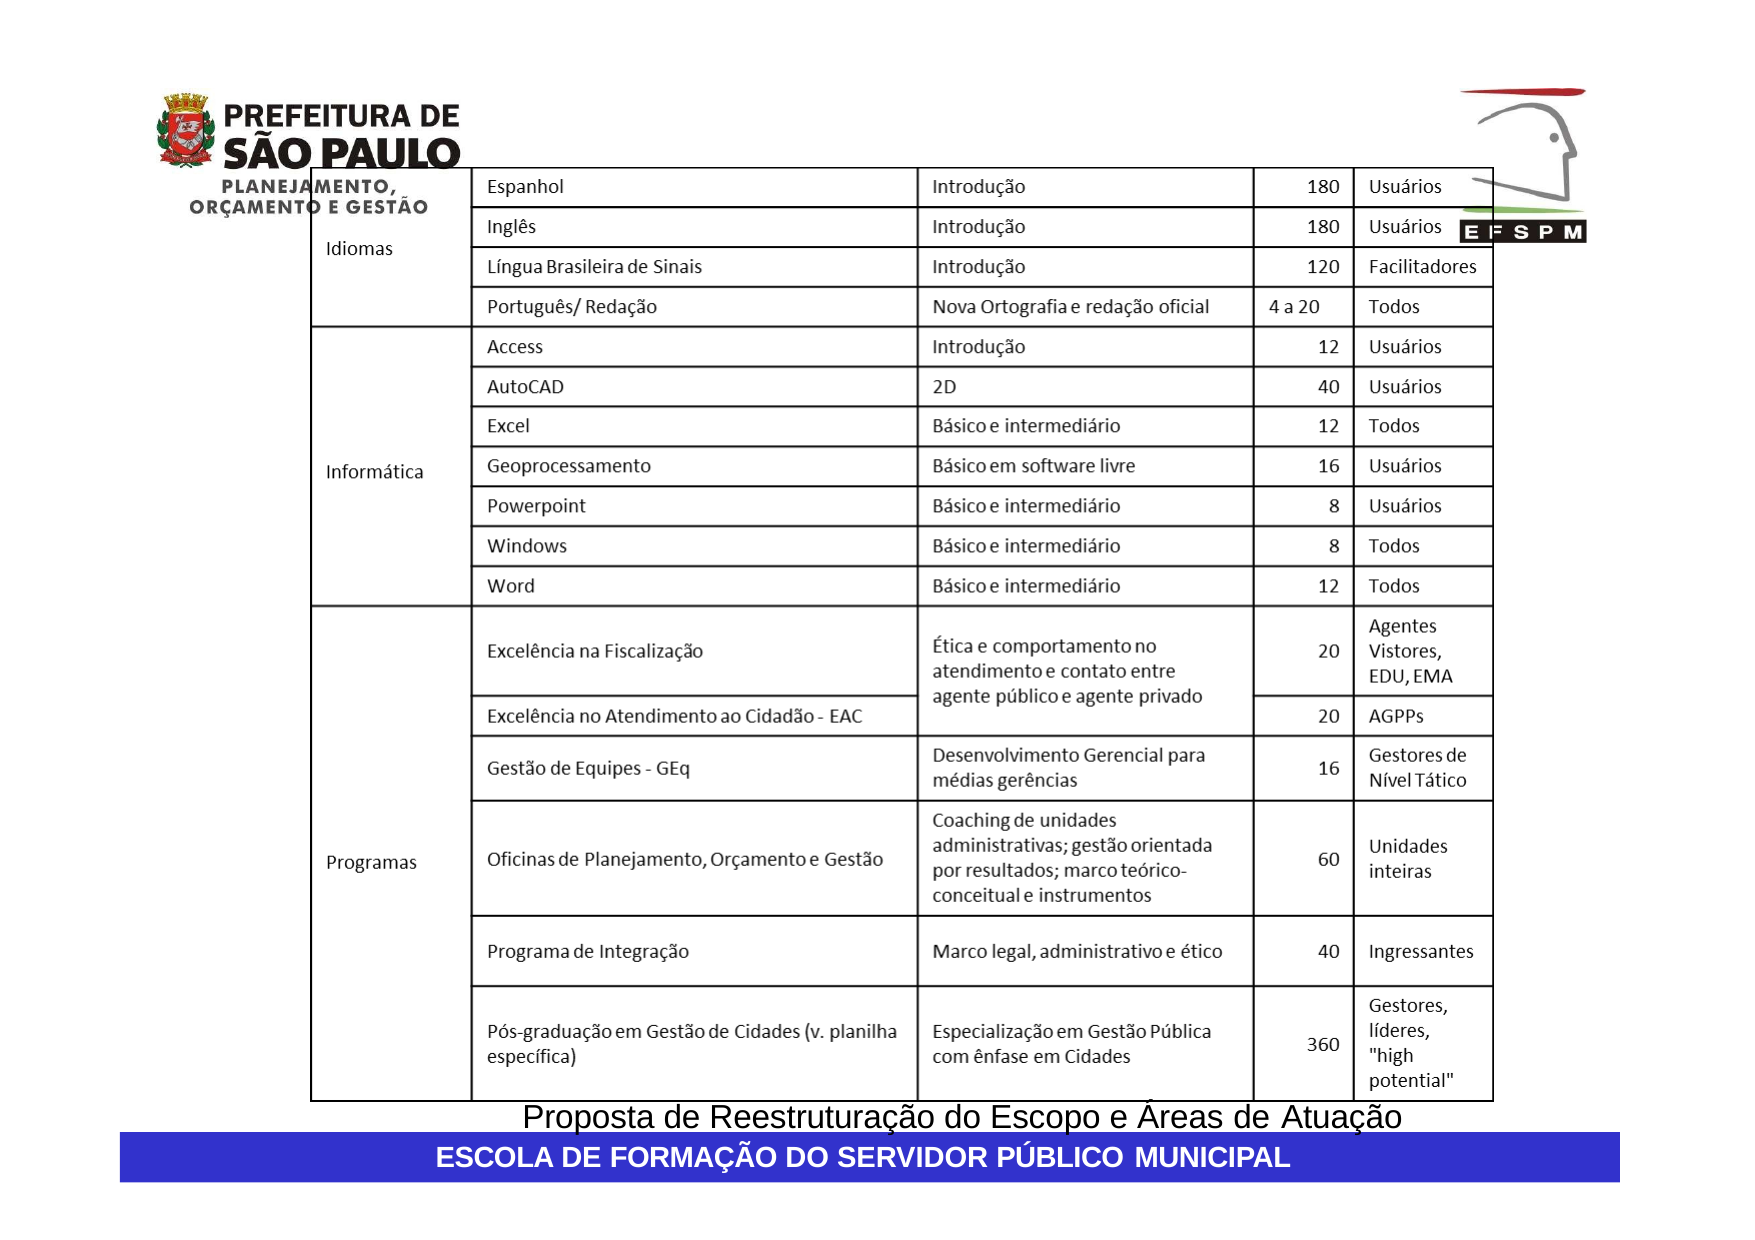

Proposta de Reestruturação do Escopo e Áreas de Atuação
ESCOLA DE FORMAÇÃO DO SERVIDOR PÚBLICO MUNICIPAL